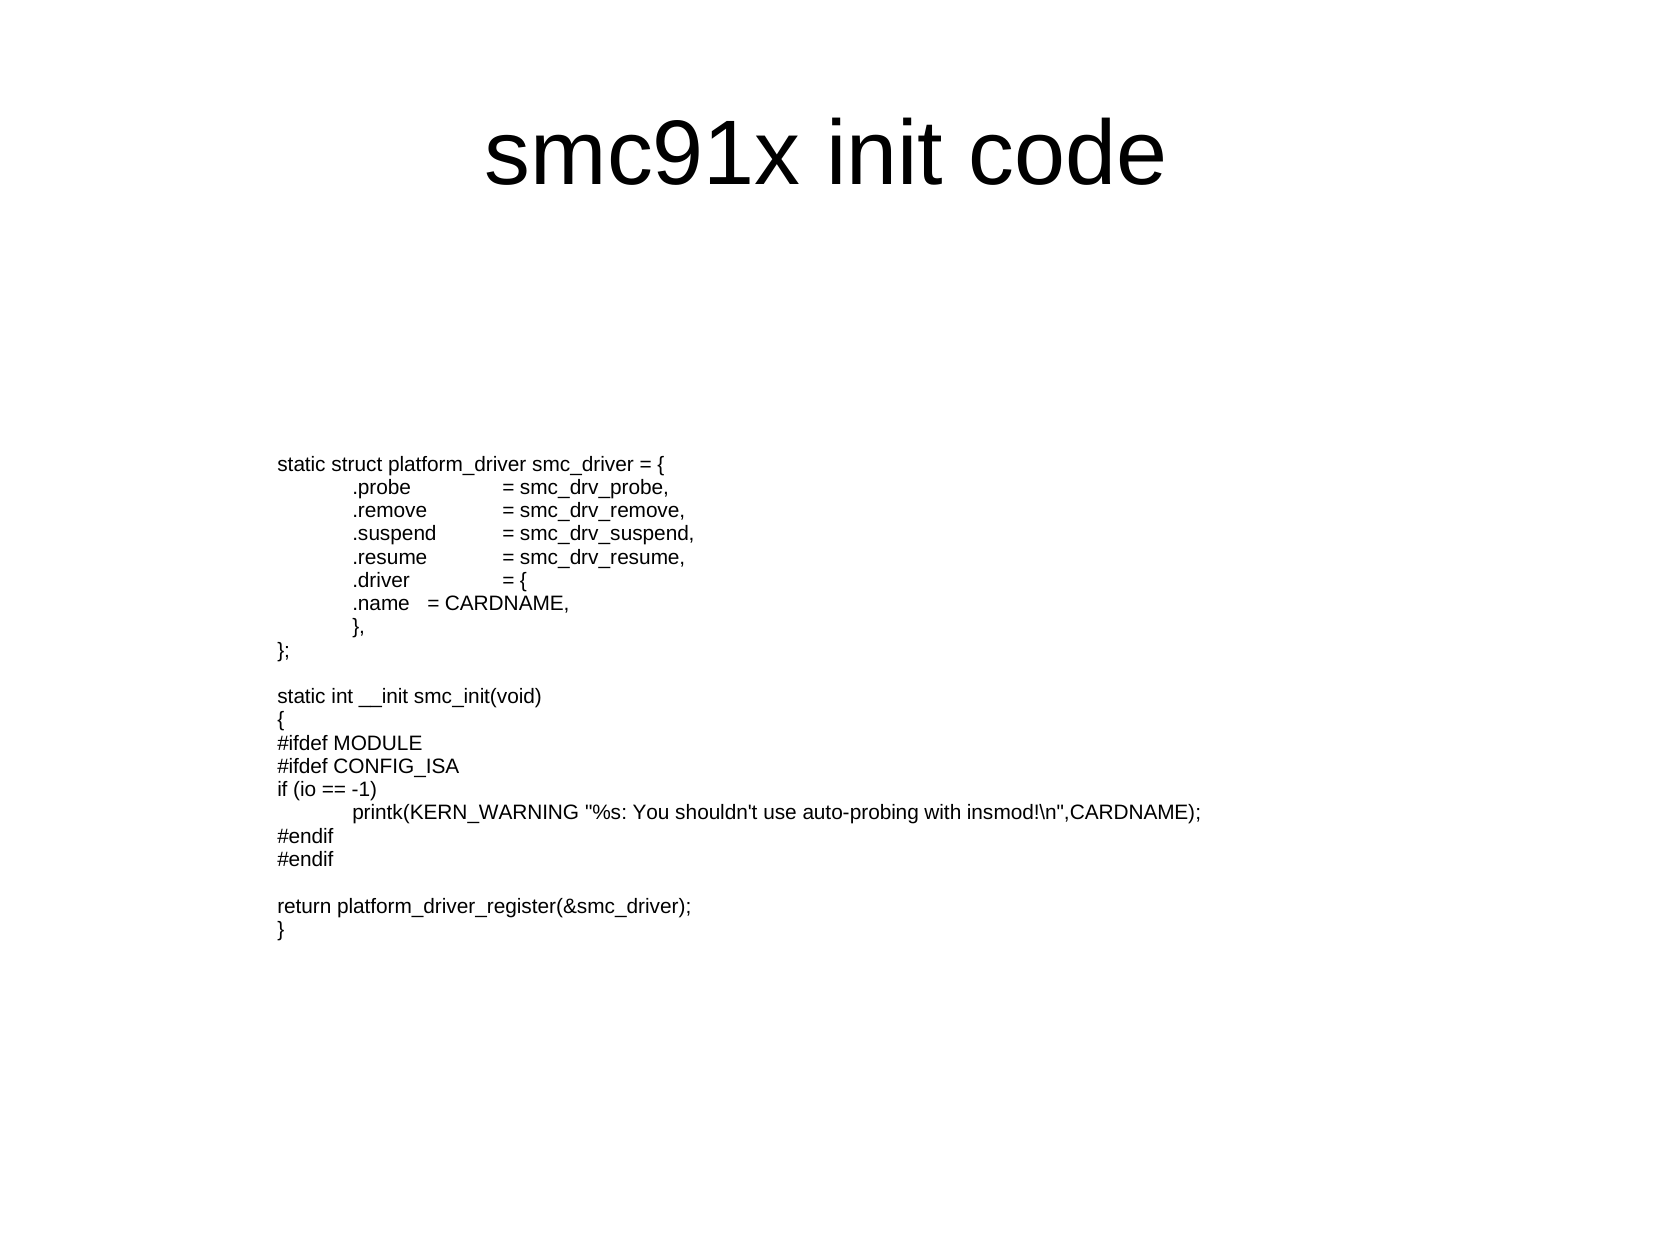

# smc91x init code
static struct platform_driver smc_driver = {
	.probe		= smc_drv_probe,
	.remove	= smc_drv_remove,
	.suspend	= smc_drv_suspend,
	.resume	= smc_drv_resume,
	.driver		= {
	.name	= CARDNAME,
	},
};
static int __init smc_init(void)
{
#ifdef MODULE
#ifdef CONFIG_ISA
if (io == -1)
	printk(KERN_WARNING "%s: You shouldn't use auto-probing with insmod!\n",CARDNAME);
#endif
#endif
return platform_driver_register(&smc_driver);
}